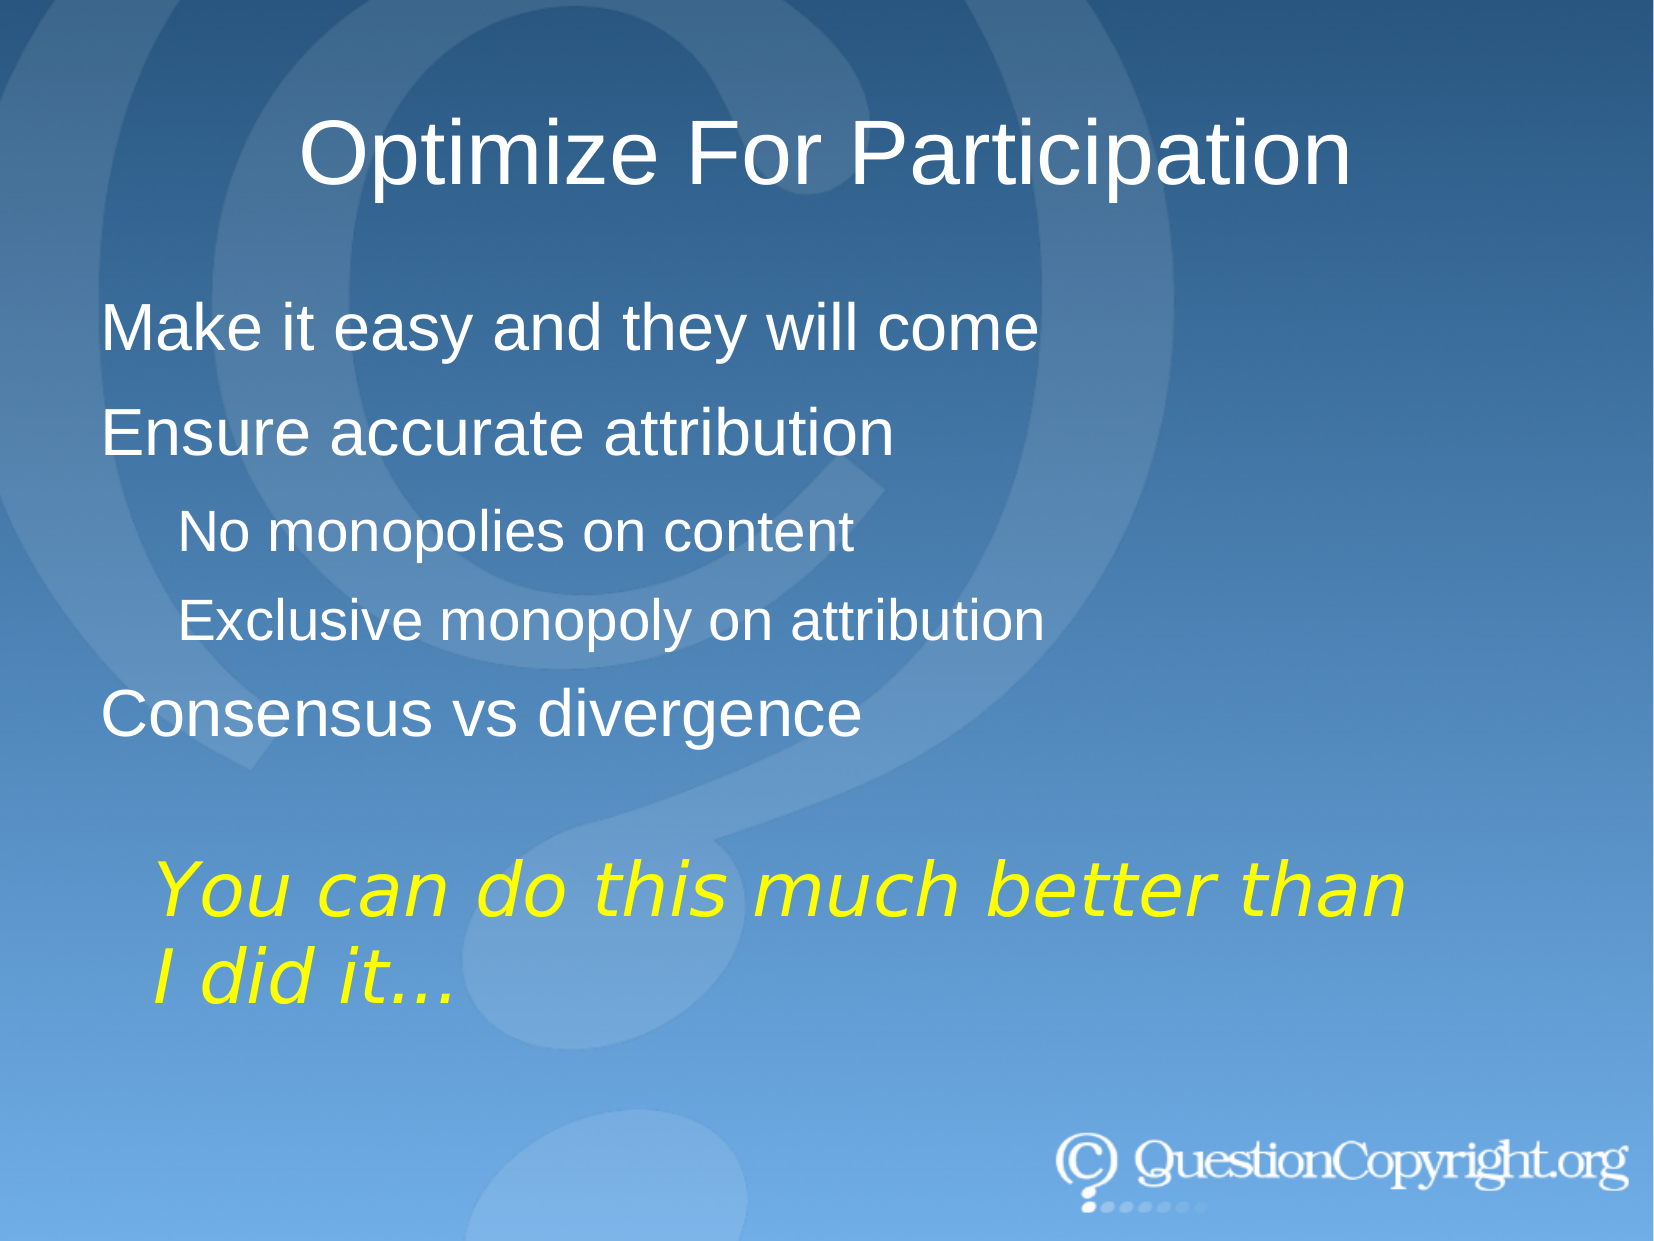

# Optimize For Participation
Make it easy and they will come
Ensure accurate attribution
No monopolies on content
Exclusive monopoly on attribution
Consensus vs divergence
You can do this much better than
I did it...